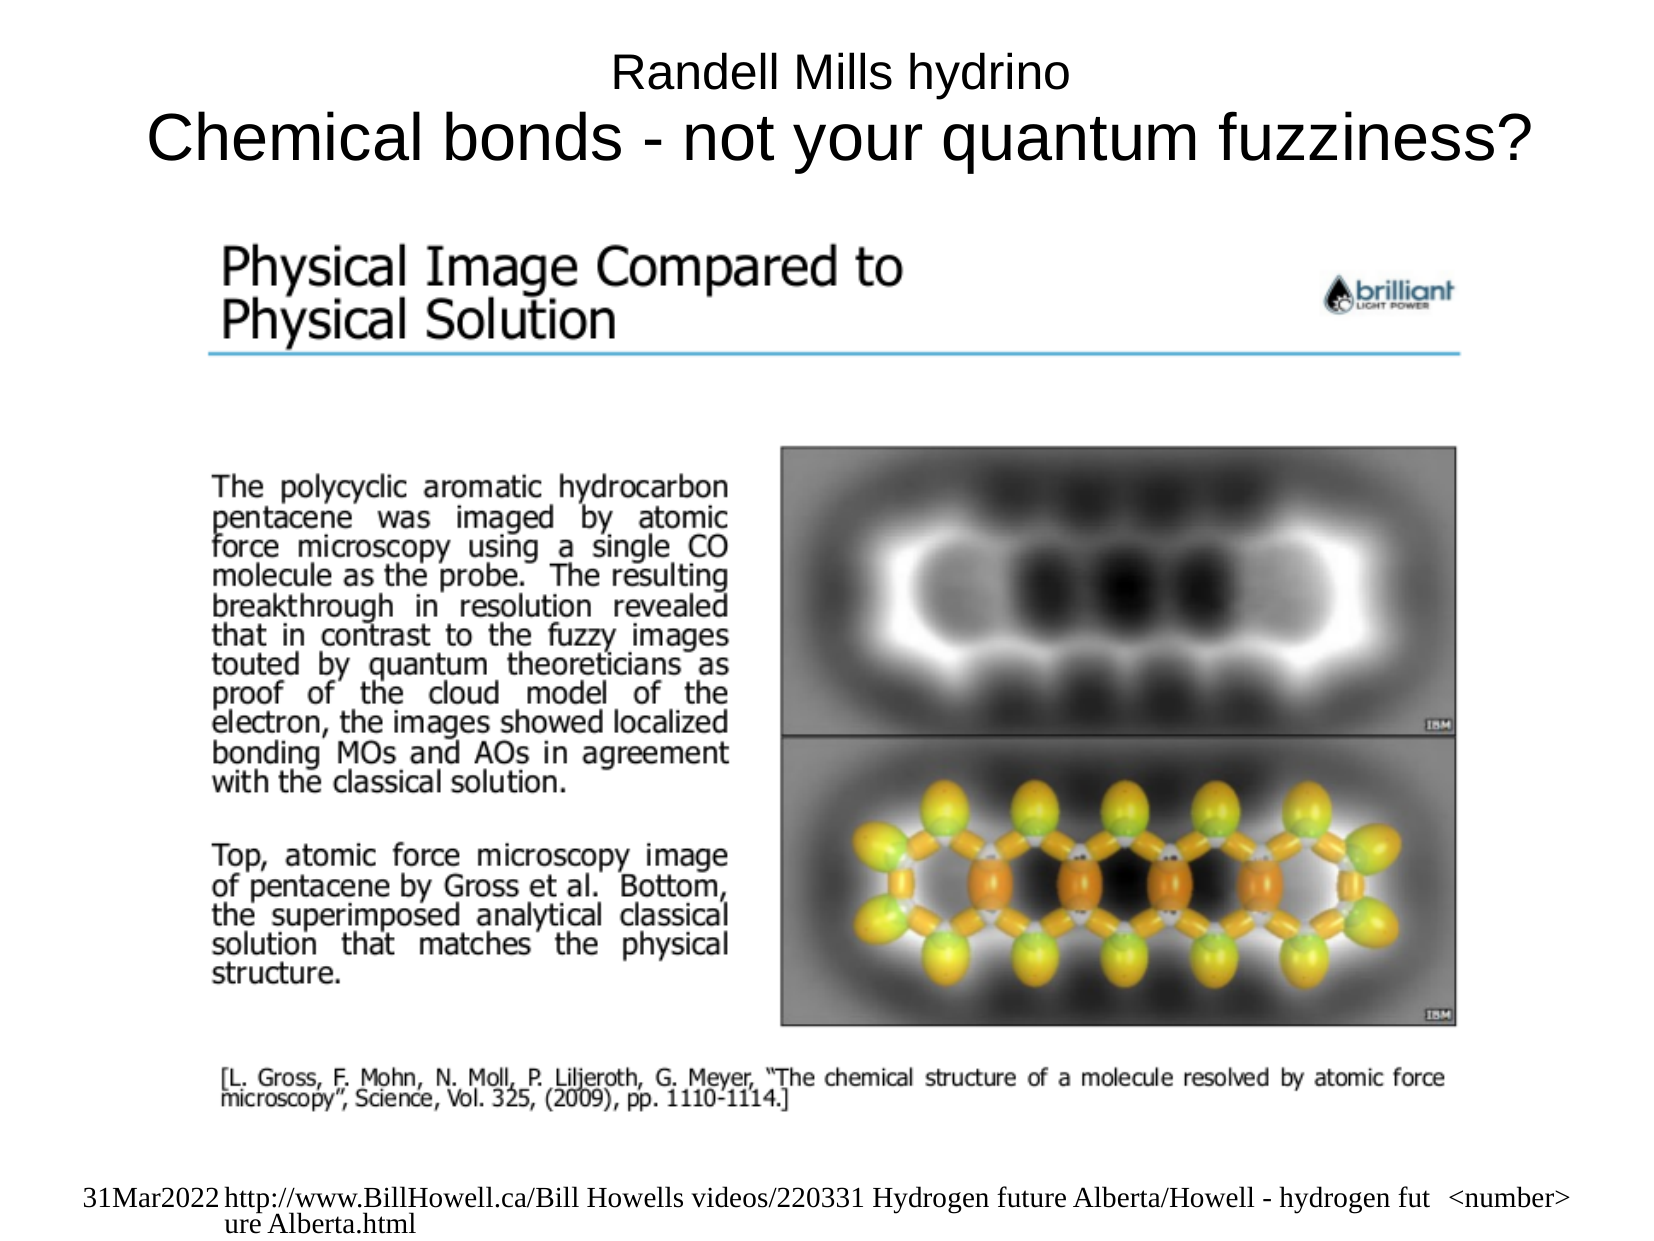

# Randell Mills hydrino Chemical bonds - not your quantum fuzziness?
31Mar2022
http://www.BillHowell.ca/Bill Howells videos/220331 Hydrogen future Alberta/Howell - hydrogen future Alberta.html
16